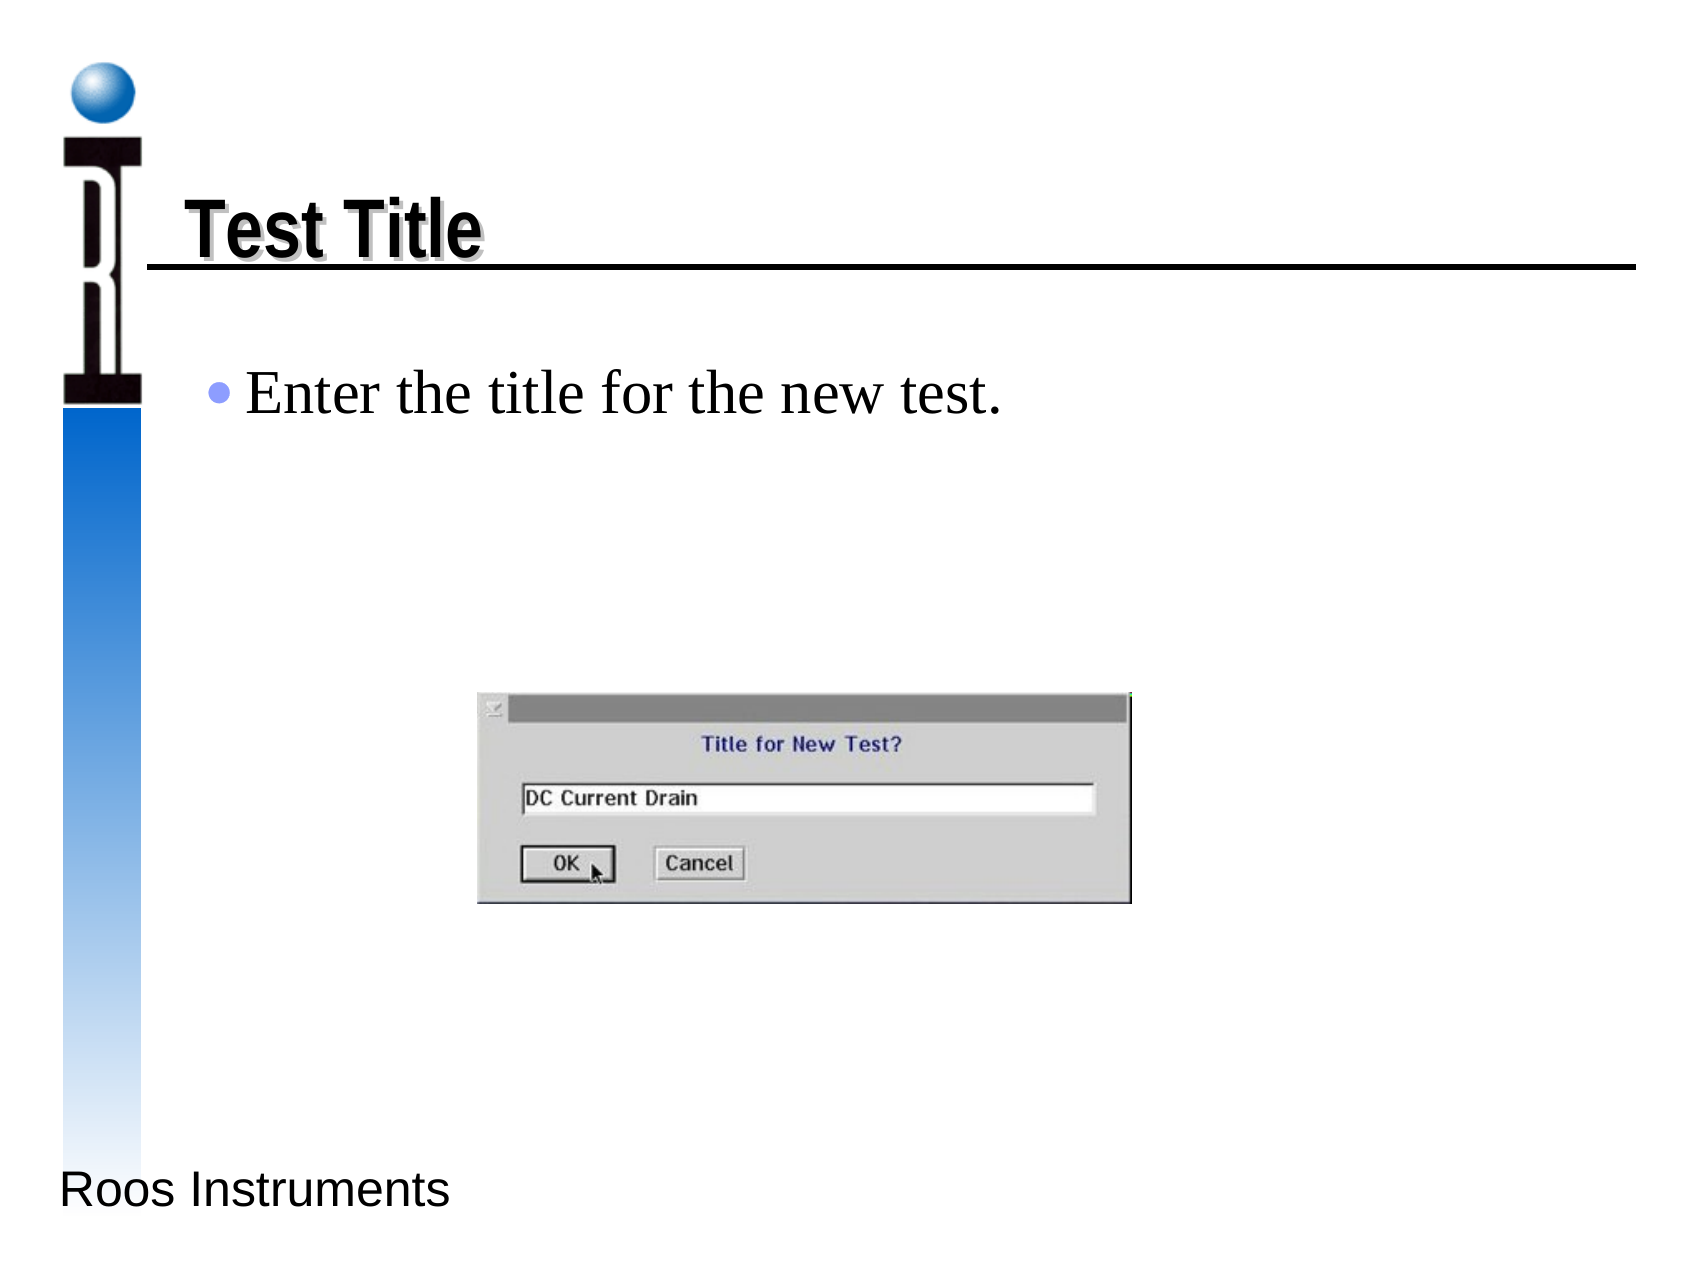

Test Title
Enter the title for the new test.